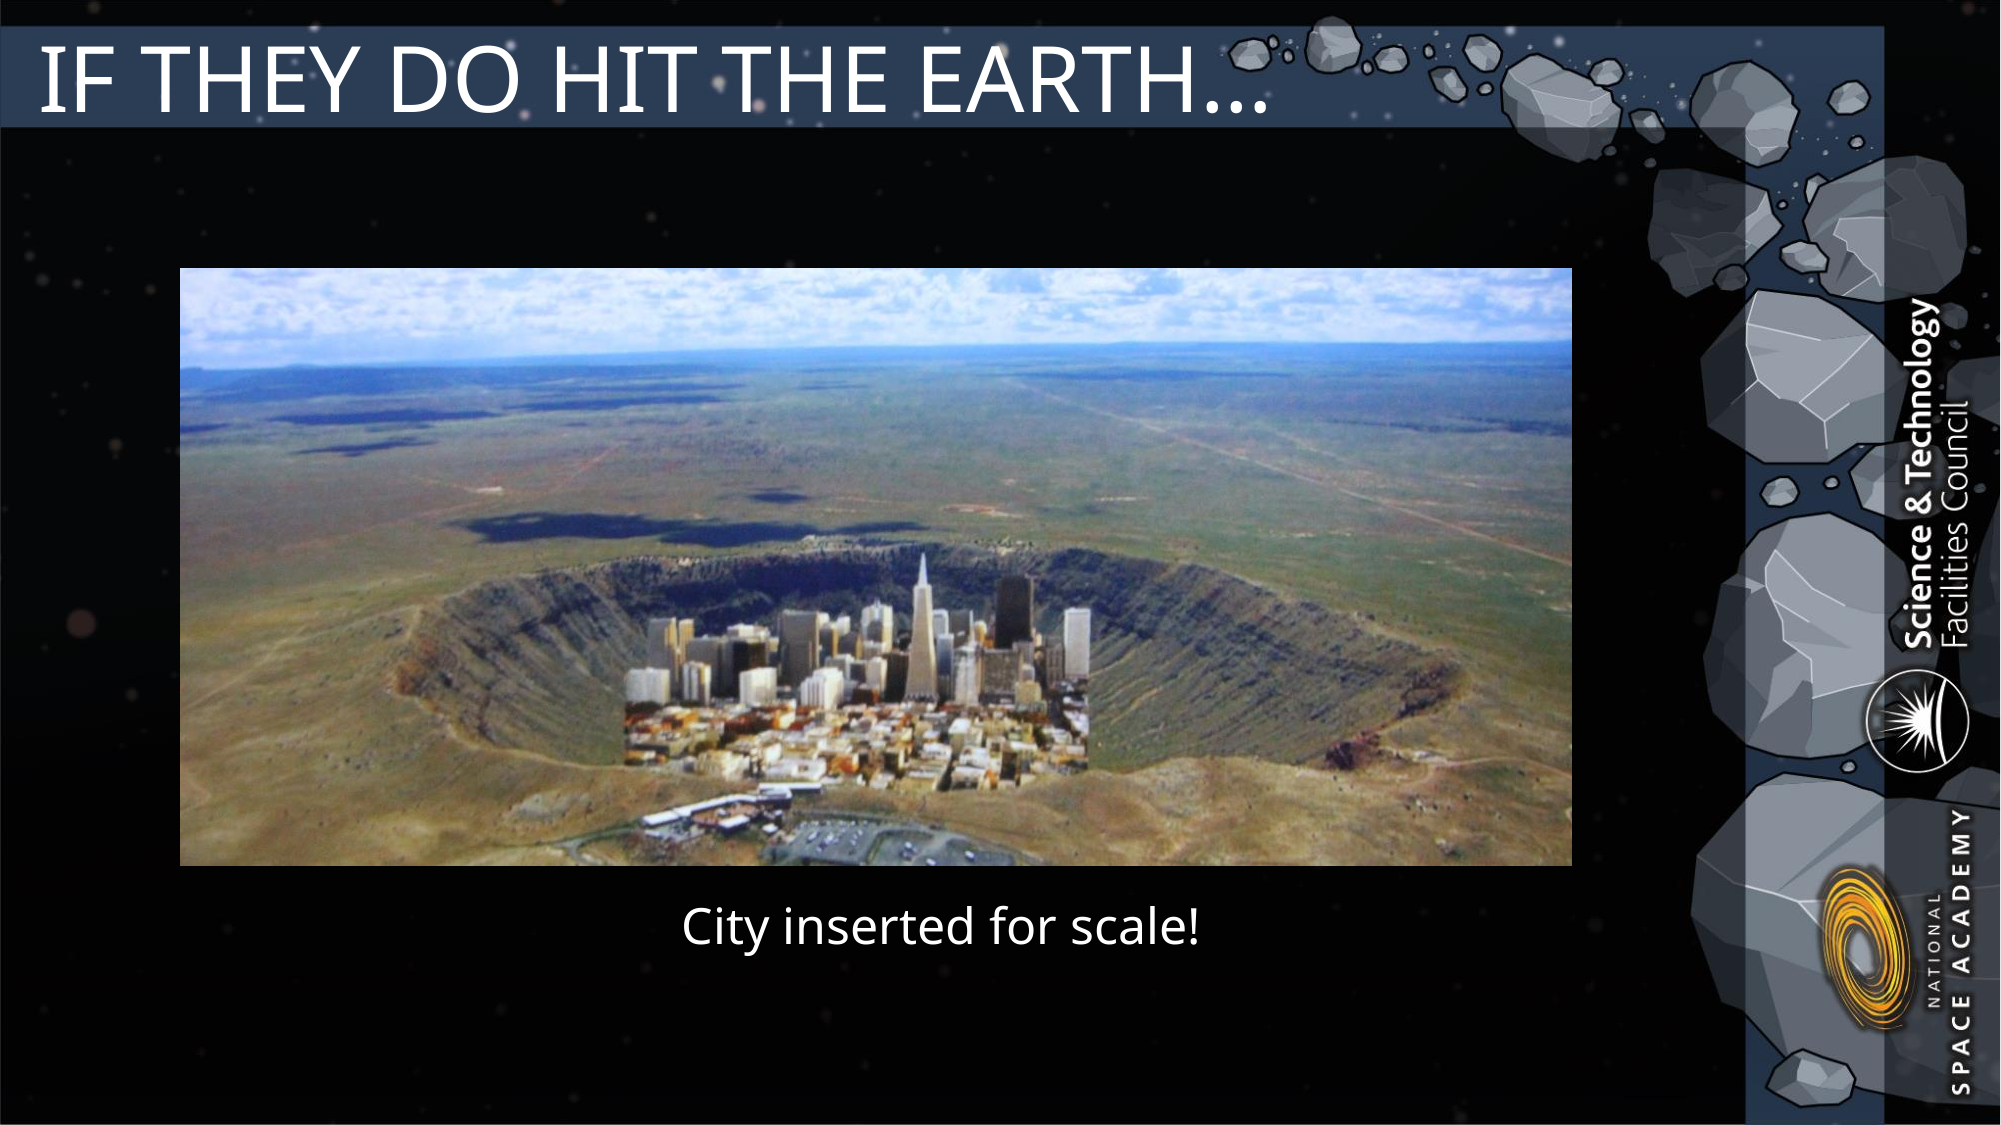

IF THEY DO HIT THE EARTH…
City inserted for scale!